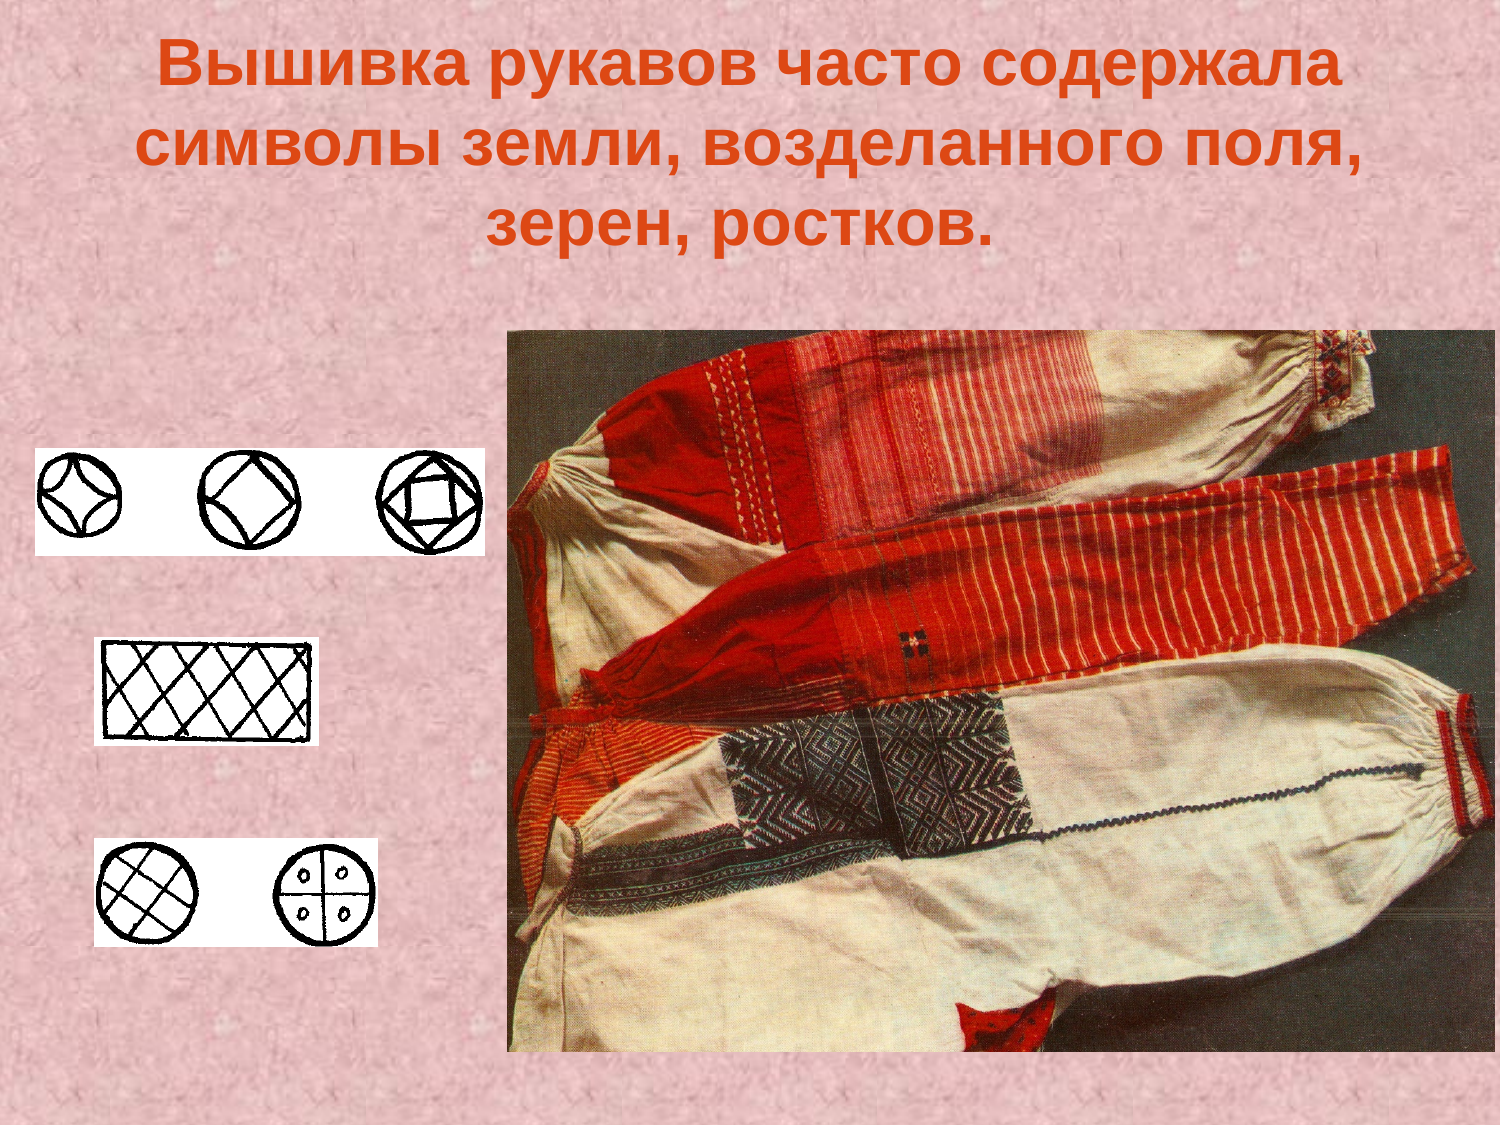

# Вышивка рукавов часто содержала символы земли, возделанного поля, зерен, ростков.